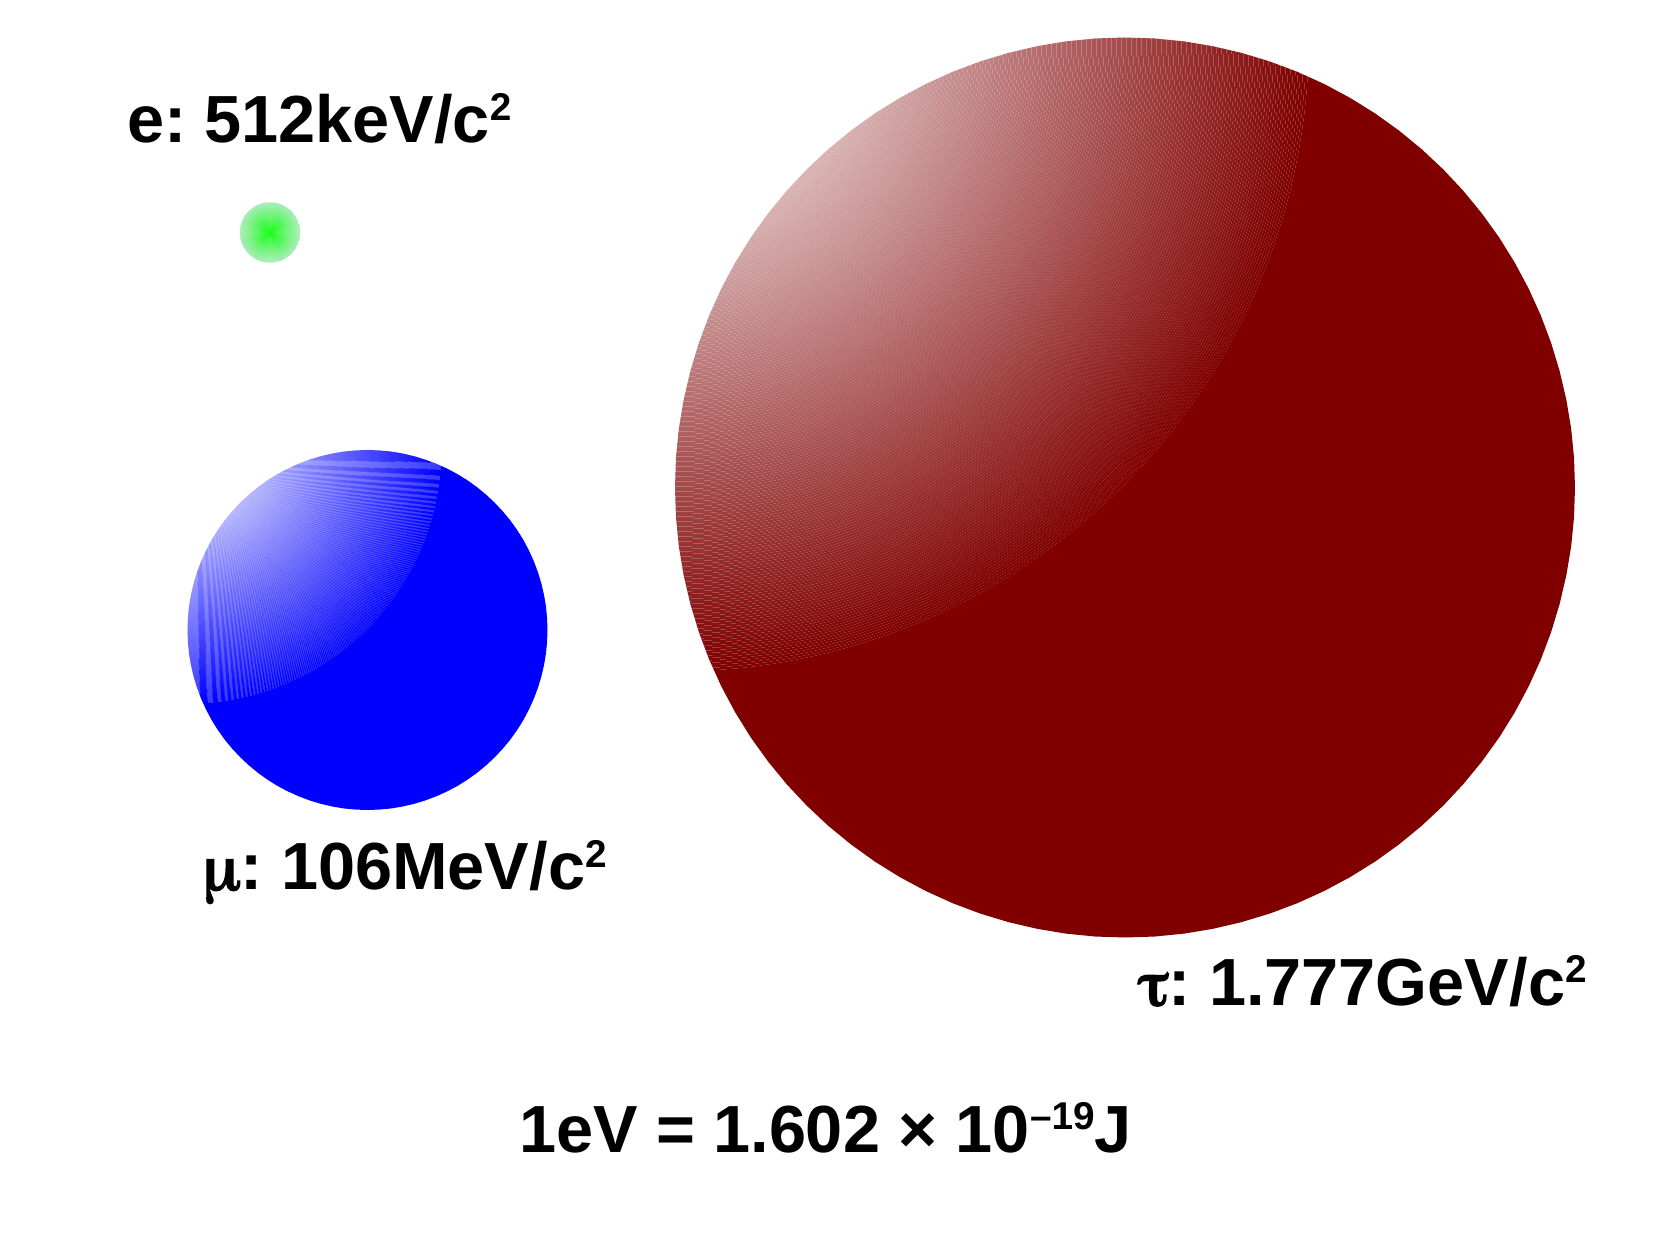

e: 512keV/c2
m: 106MeV/c2
t: 1.777GeV/c2
1eV = 1.602 × 10–19J